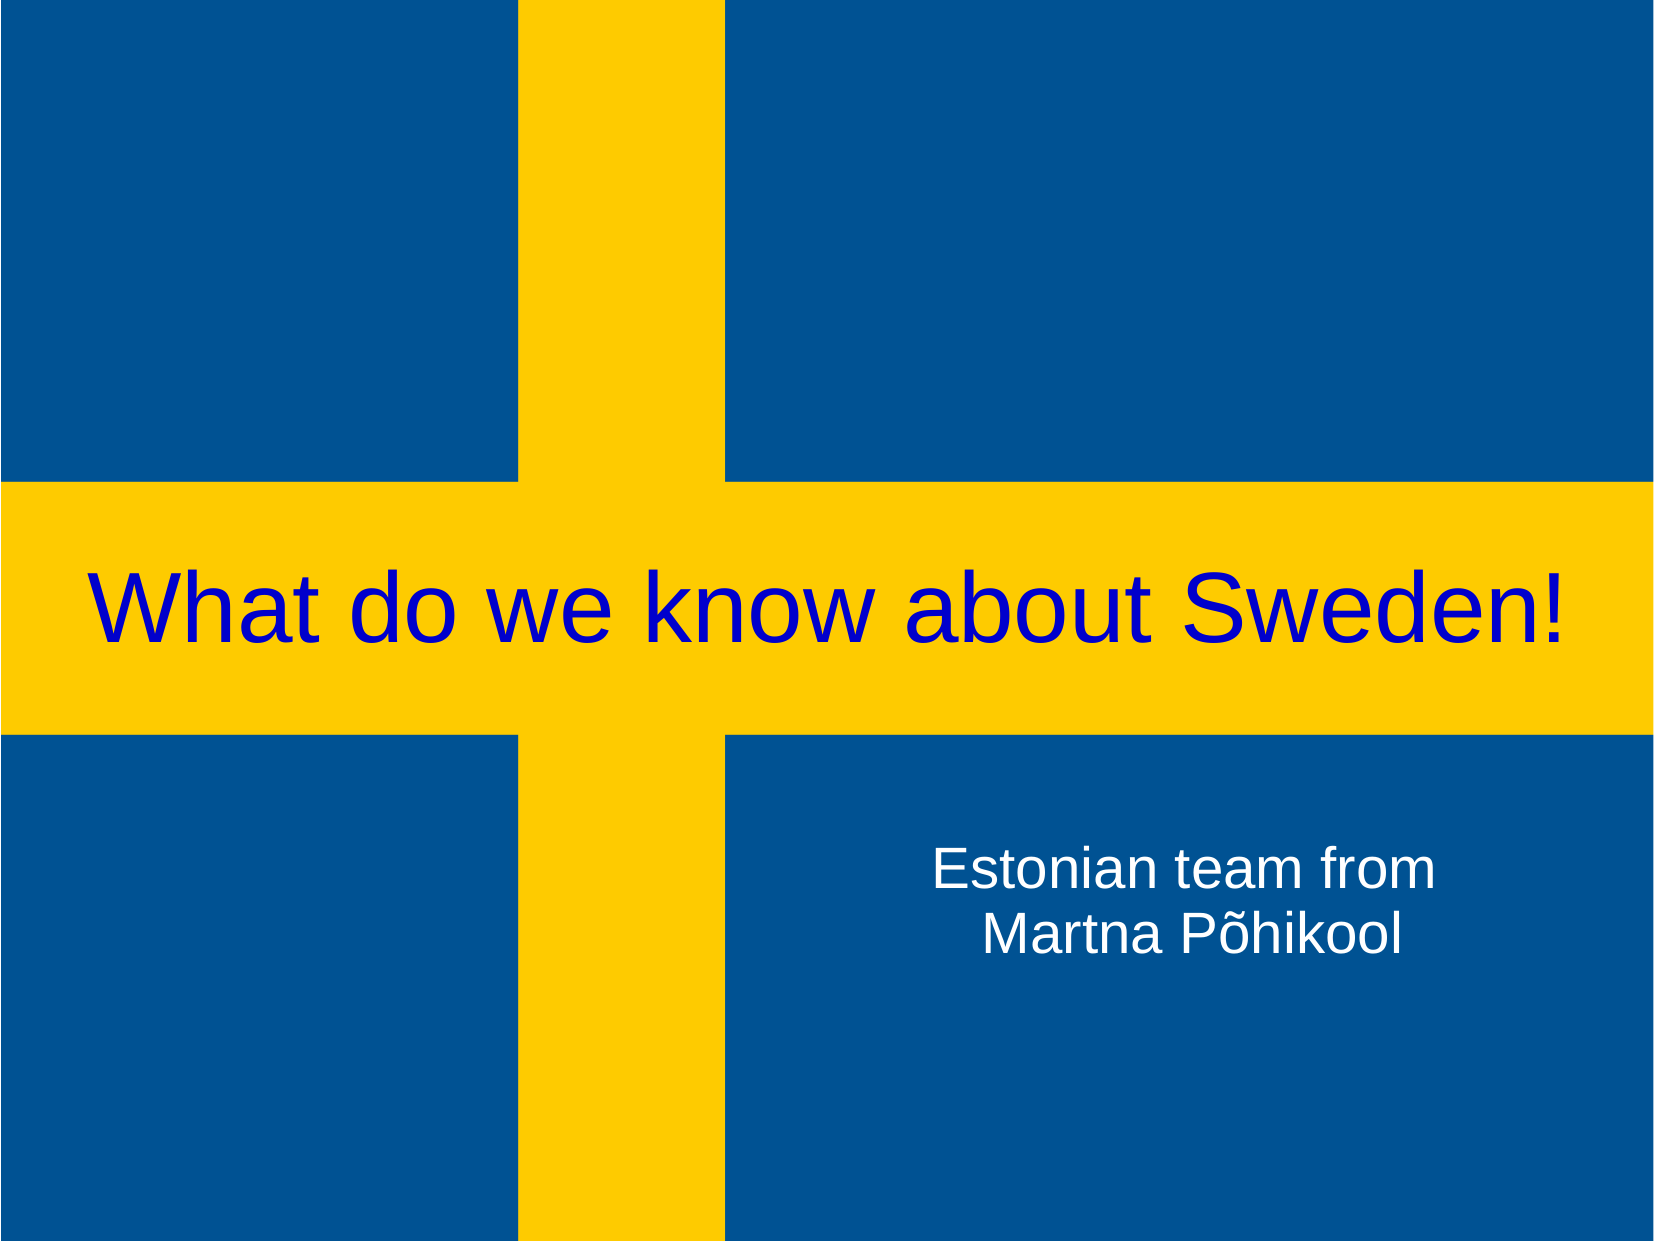

What do we know about Sweden!
# What do we know about Sweden!
Estonian team from
Martna Põhikool